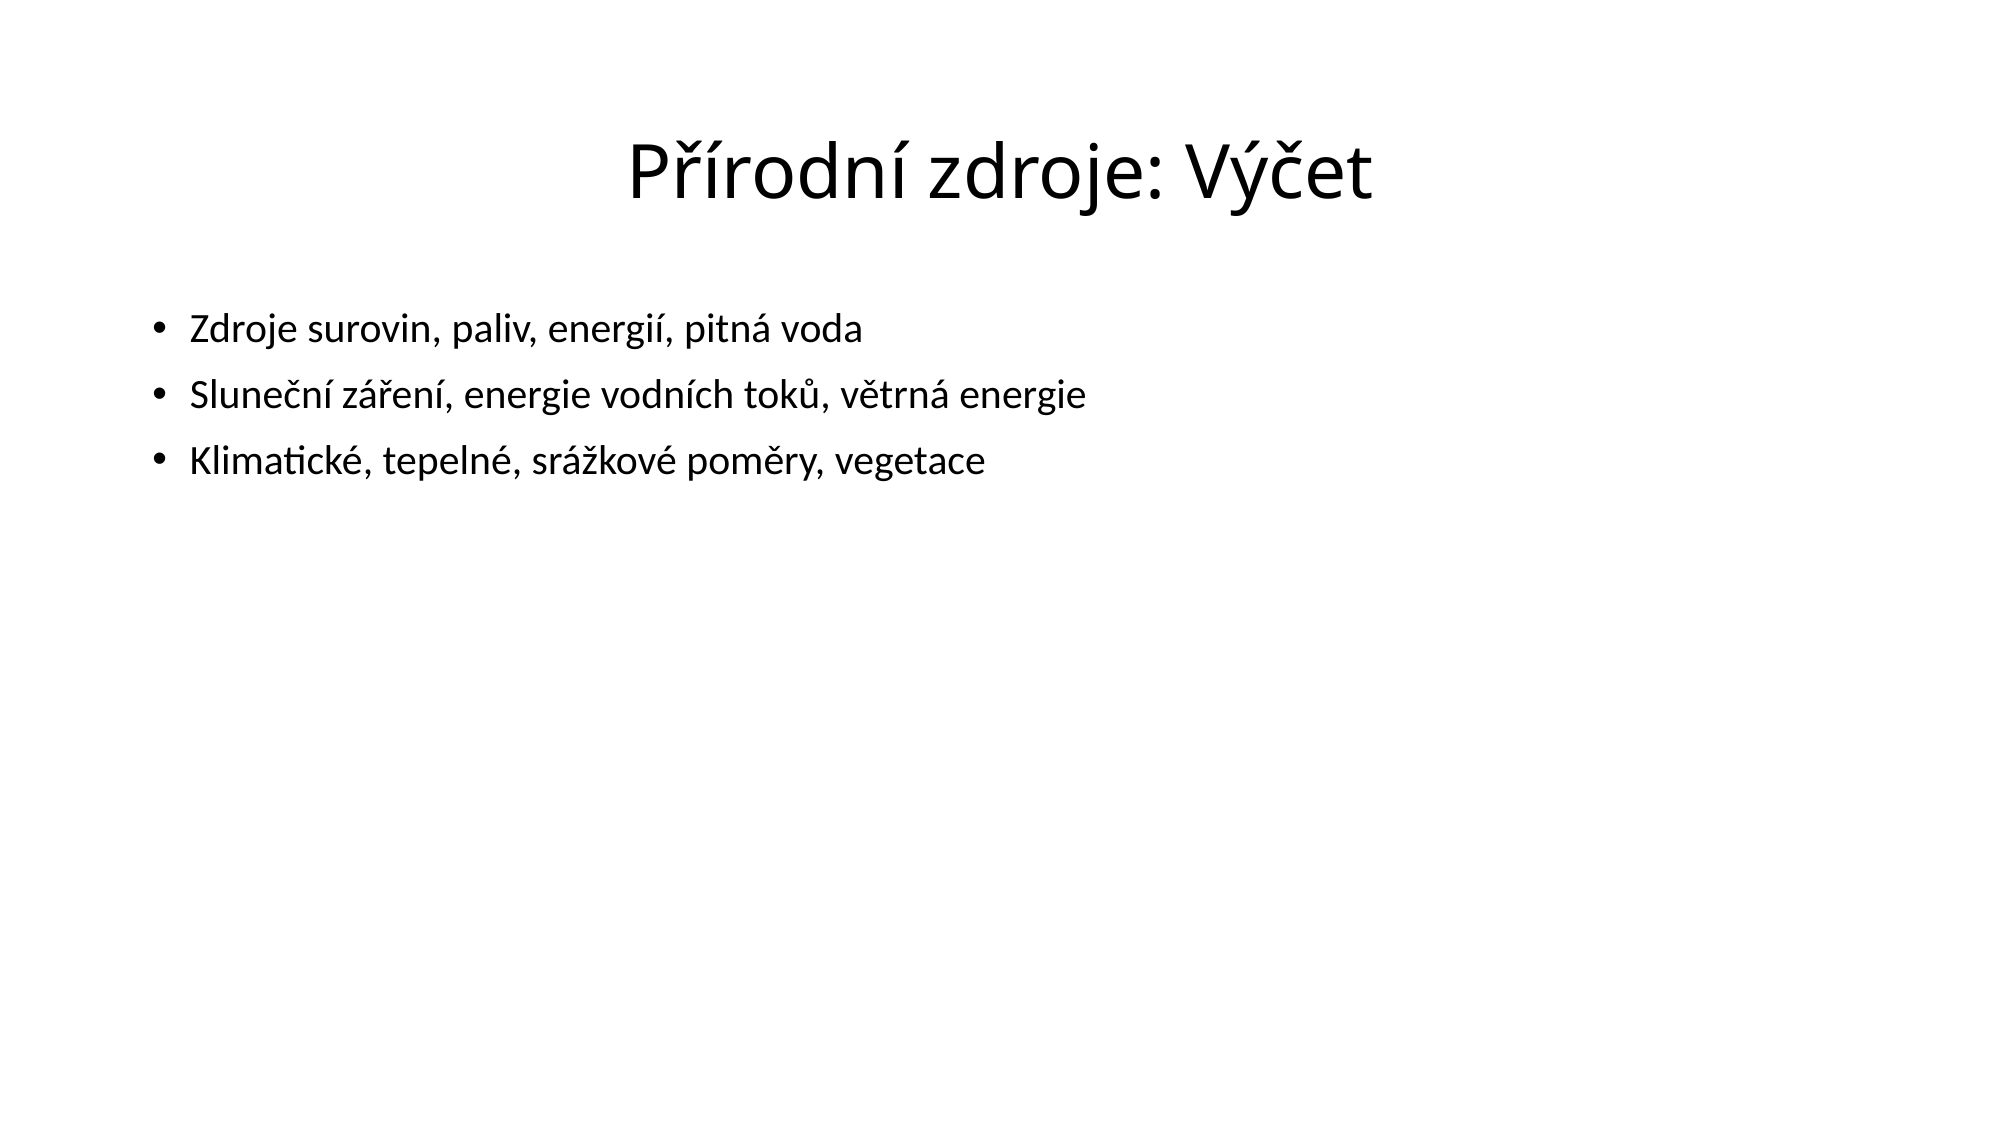

# Přírodní zdroje: Výčet
Zdroje surovin, paliv, energií, pitná voda
Sluneční záření, energie vodních toků, větrná energie
Klimatické, tepelné, srážkové poměry, vegetace